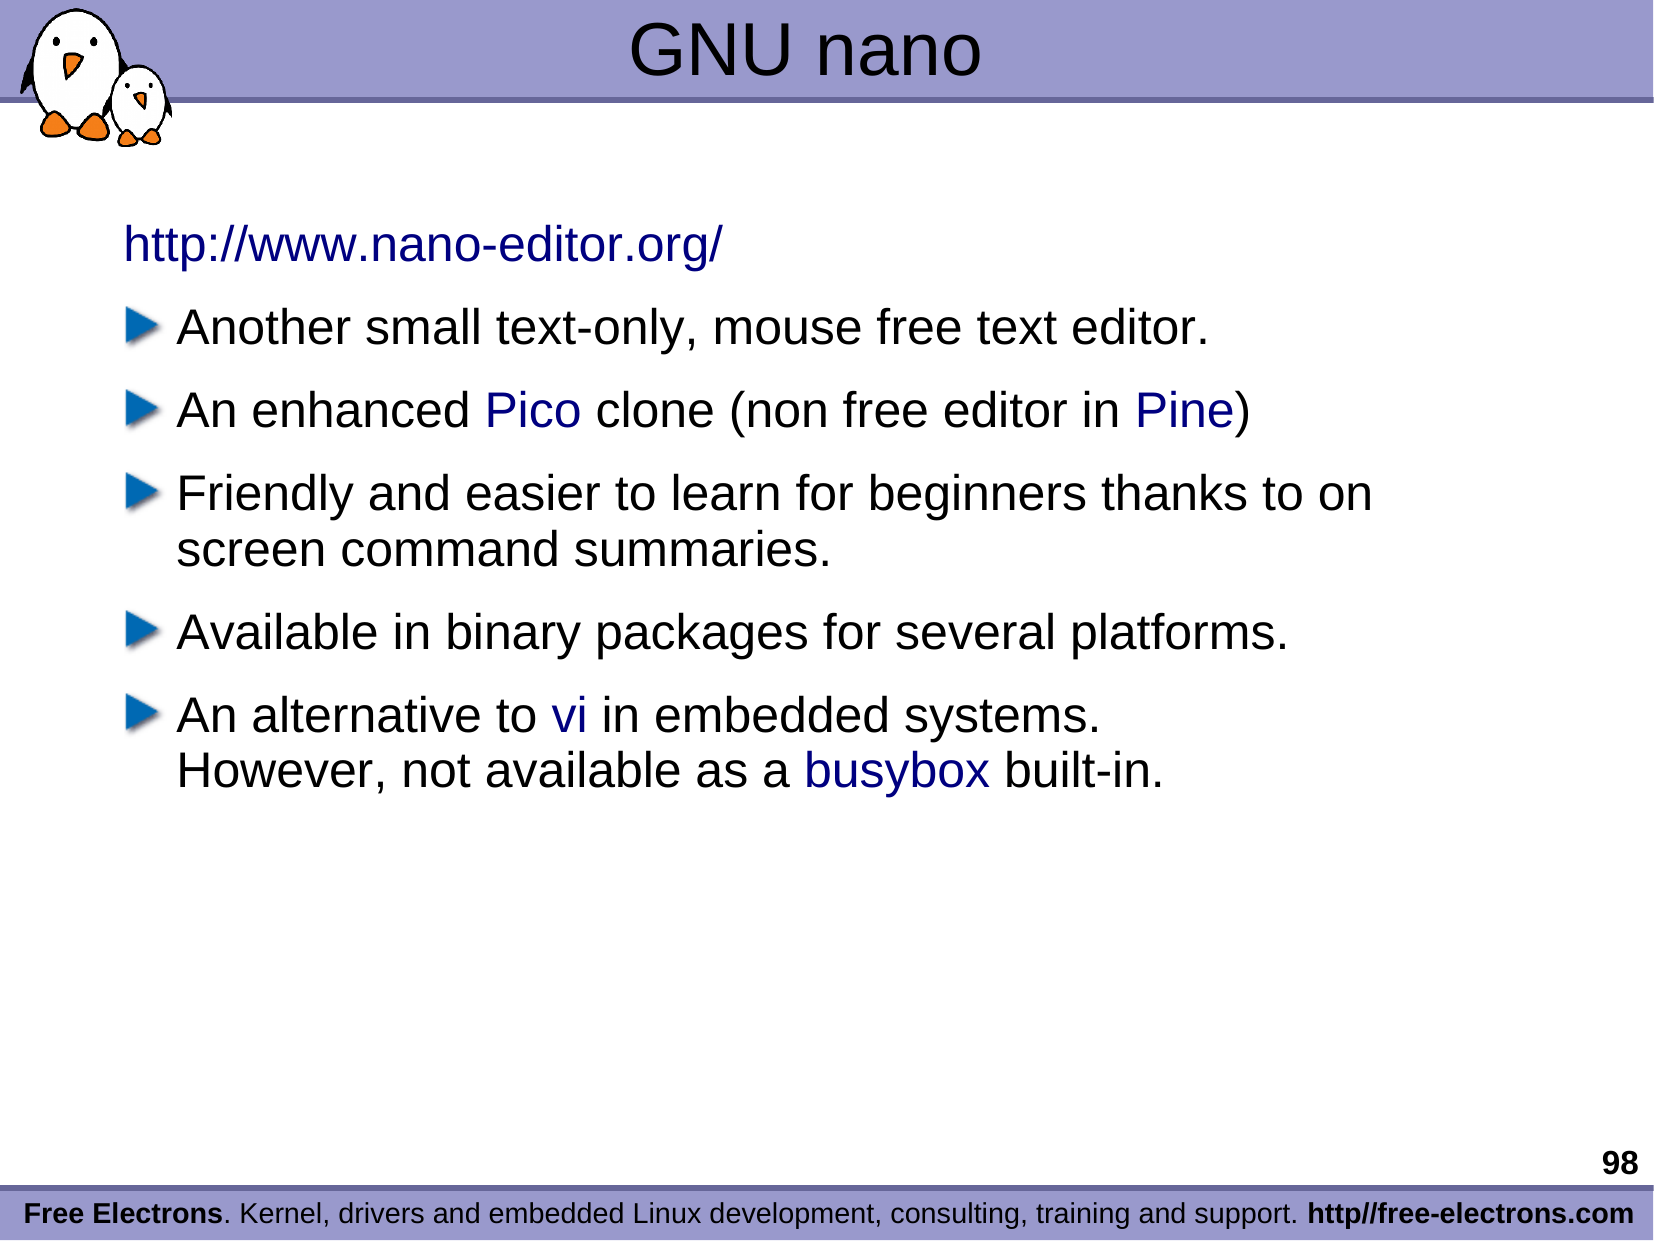

# GNU nano
http://www.nano-editor.org/
Another small text-only, mouse free text editor.
An enhanced Pico clone (non free editor in Pine)
Friendly and easier to learn for beginners thanks to on screen command summaries.
Available in binary packages for several platforms.
An alternative to vi in embedded systems.
However, not available as a busybox built-in.